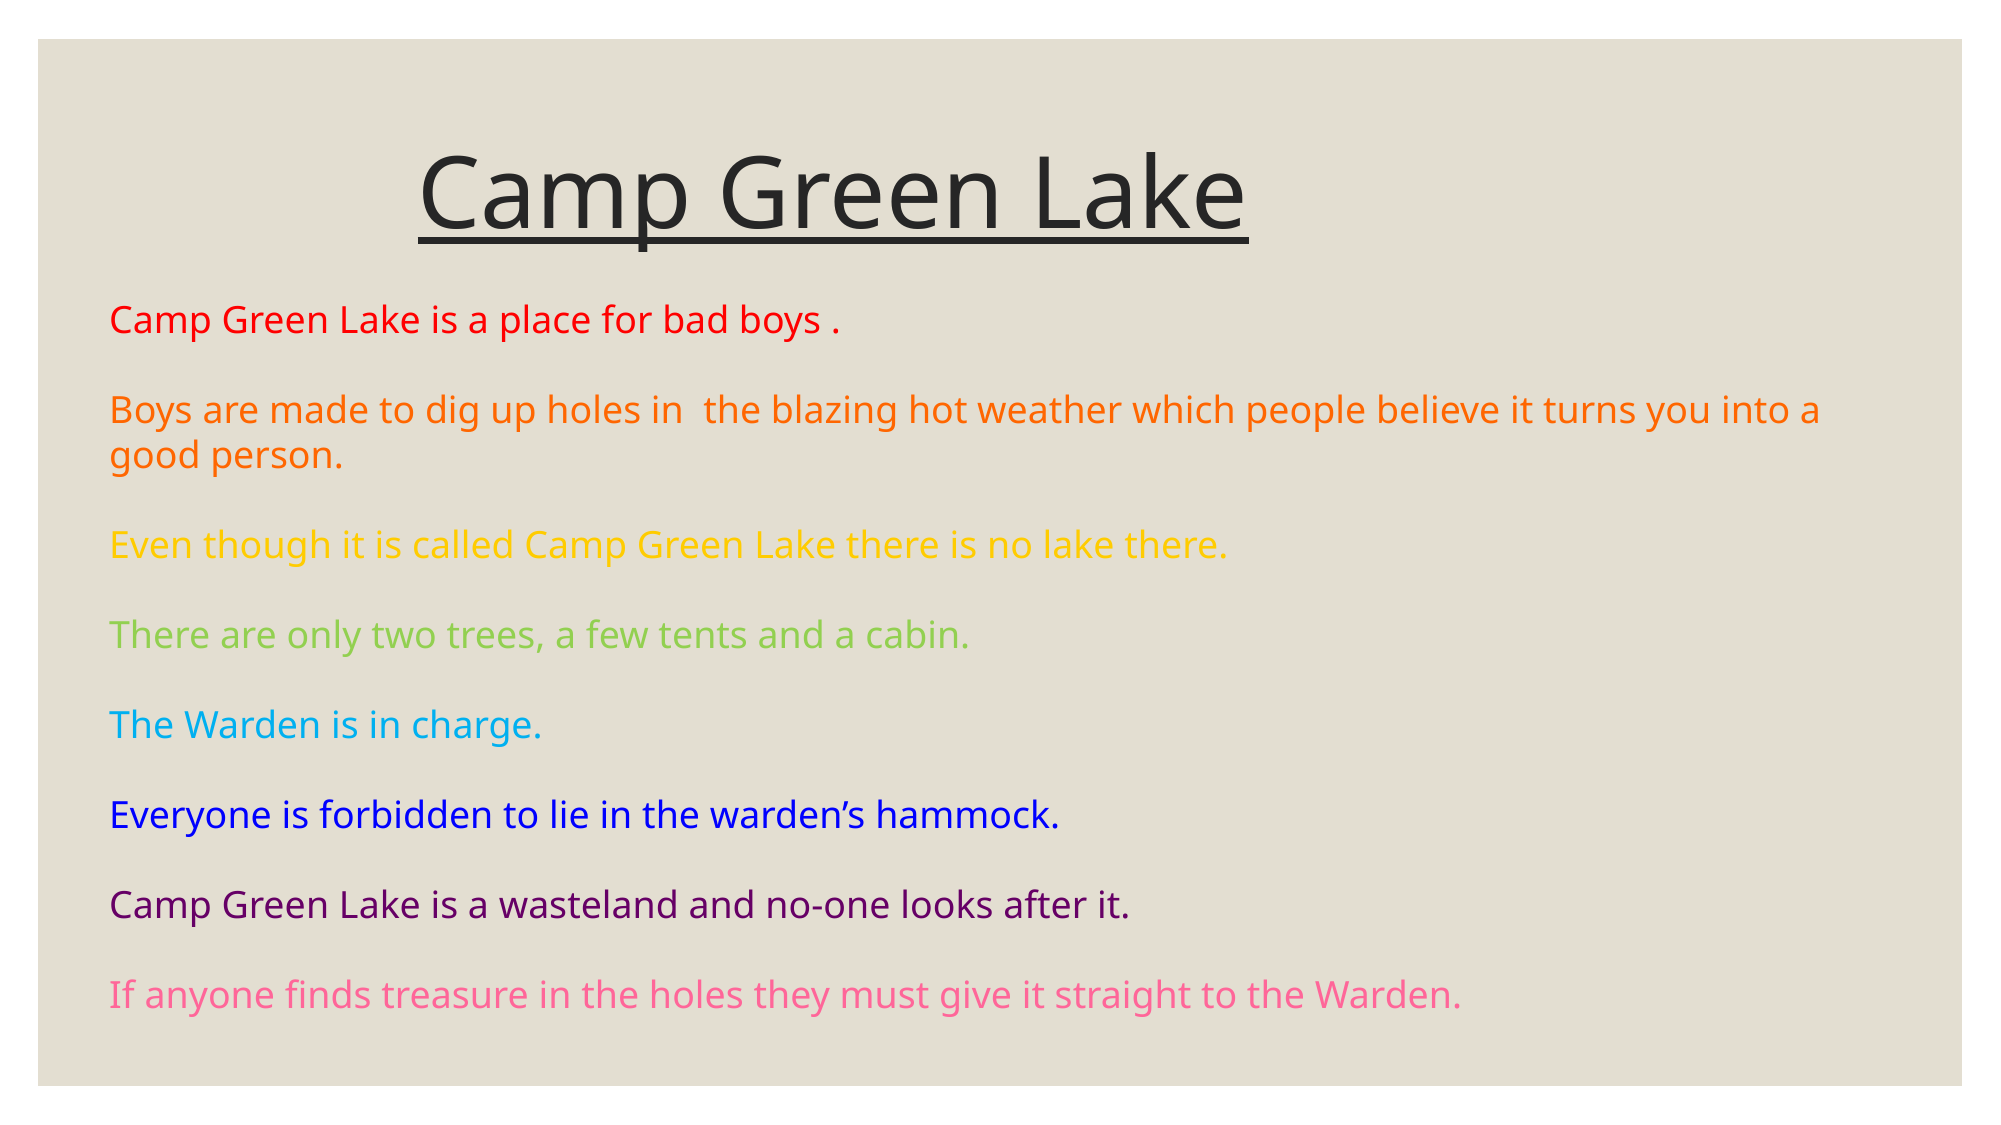

# Camp Green Lake
Camp Green Lake is a place for bad boys .
Boys are made to dig up holes in the blazing hot weather which people believe it turns you into a good person.
Even though it is called Camp Green Lake there is no lake there.
There are only two trees, a few tents and a cabin.
The Warden is in charge.
Everyone is forbidden to lie in the warden’s hammock.
Camp Green Lake is a wasteland and no-one looks after it.
If anyone finds treasure in the holes they must give it straight to the Warden.